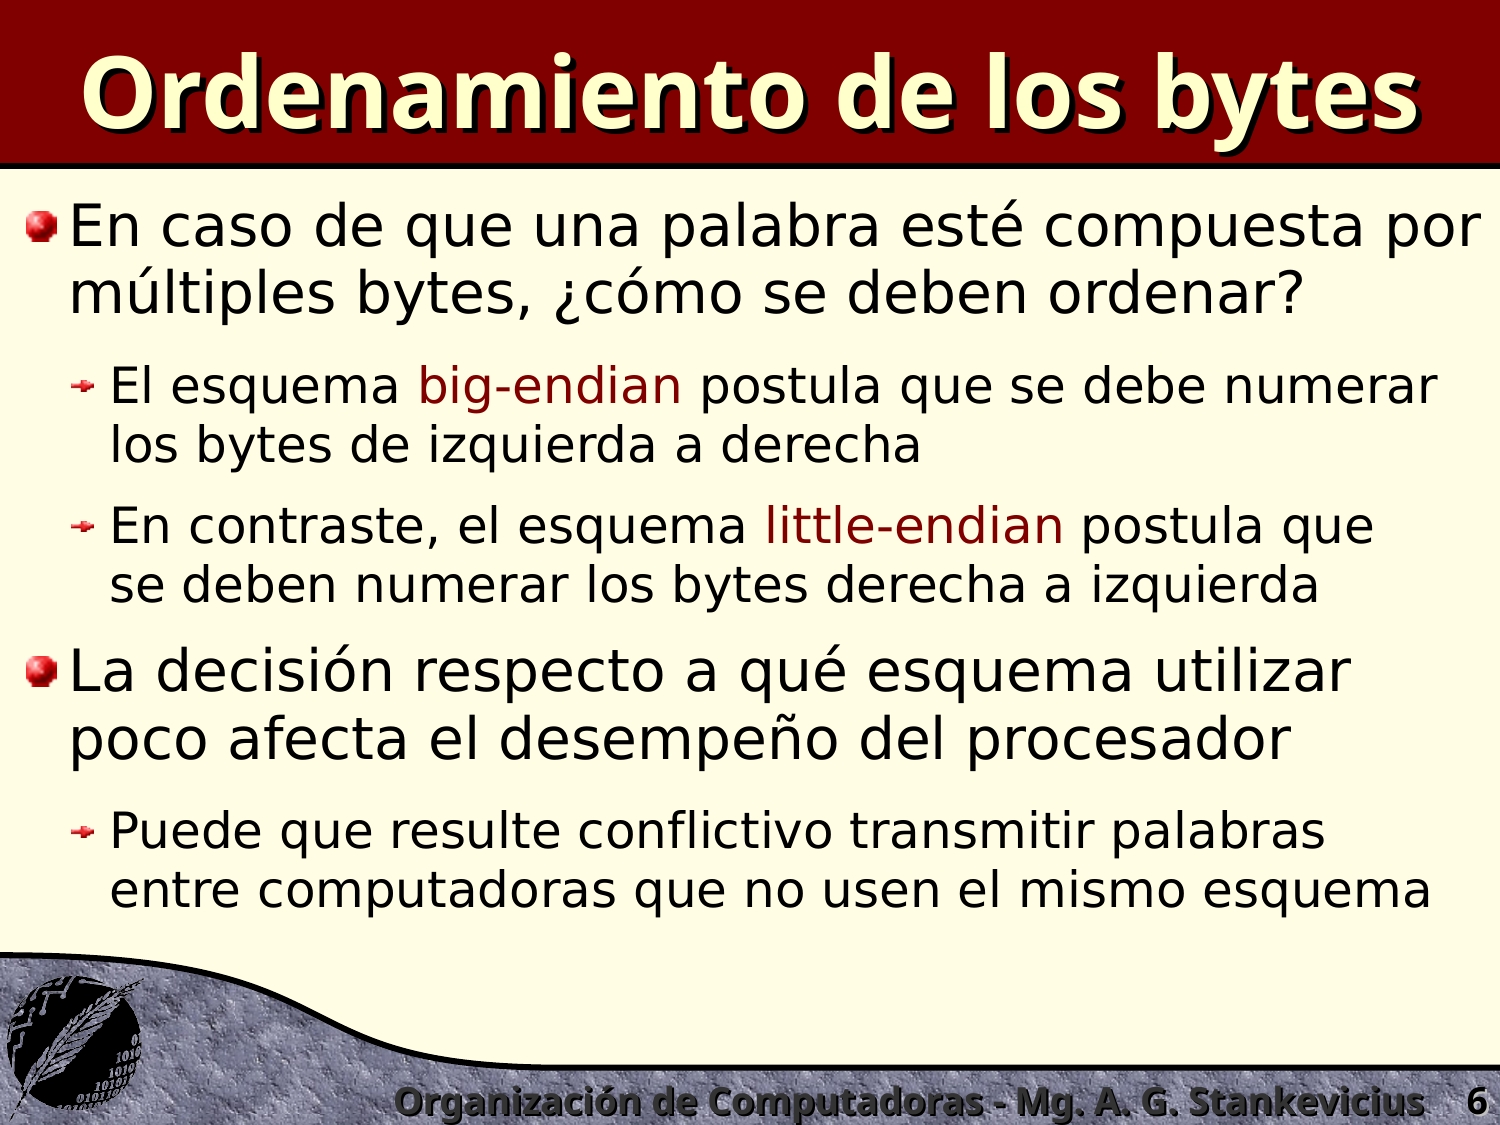

# Ordenamiento de los bytes
En caso de que una palabra esté compuesta por múltiples bytes, ¿cómo se deben ordenar?
El esquema big-endian postula que se debe numerar los bytes de izquierda a derecha
En contraste, el esquema little-endian postula que
se deben numerar los bytes derecha a izquierda
La decisión respecto a qué esquema utilizar poco afecta el desempeño del procesador
Puede que resulte conflictivo transmitir palabras
entre computadoras que no usen el mismo esquema
6